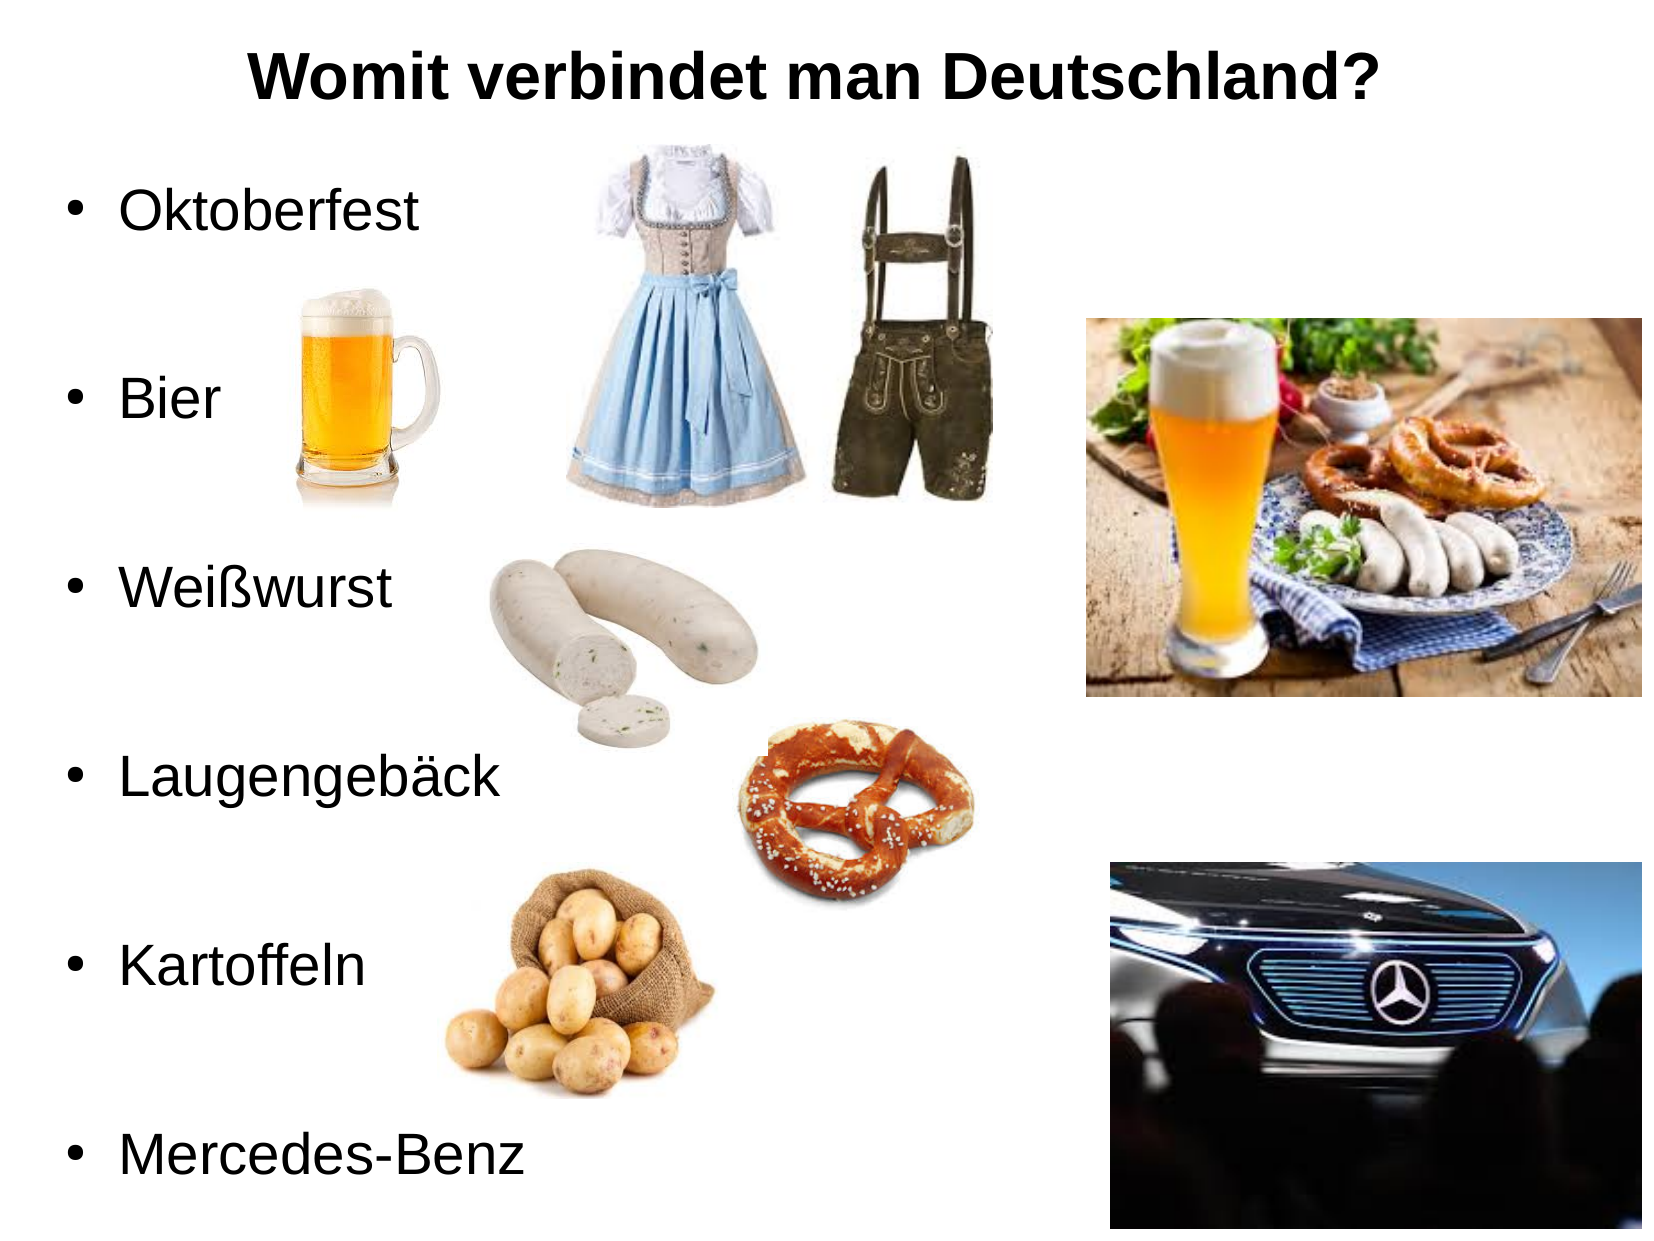

# Womit verbindet man Deutschland?
Oktoberfest
Bier
Weißwurst
Laugengebäck
Kartoffeln
Mercedes-Benz